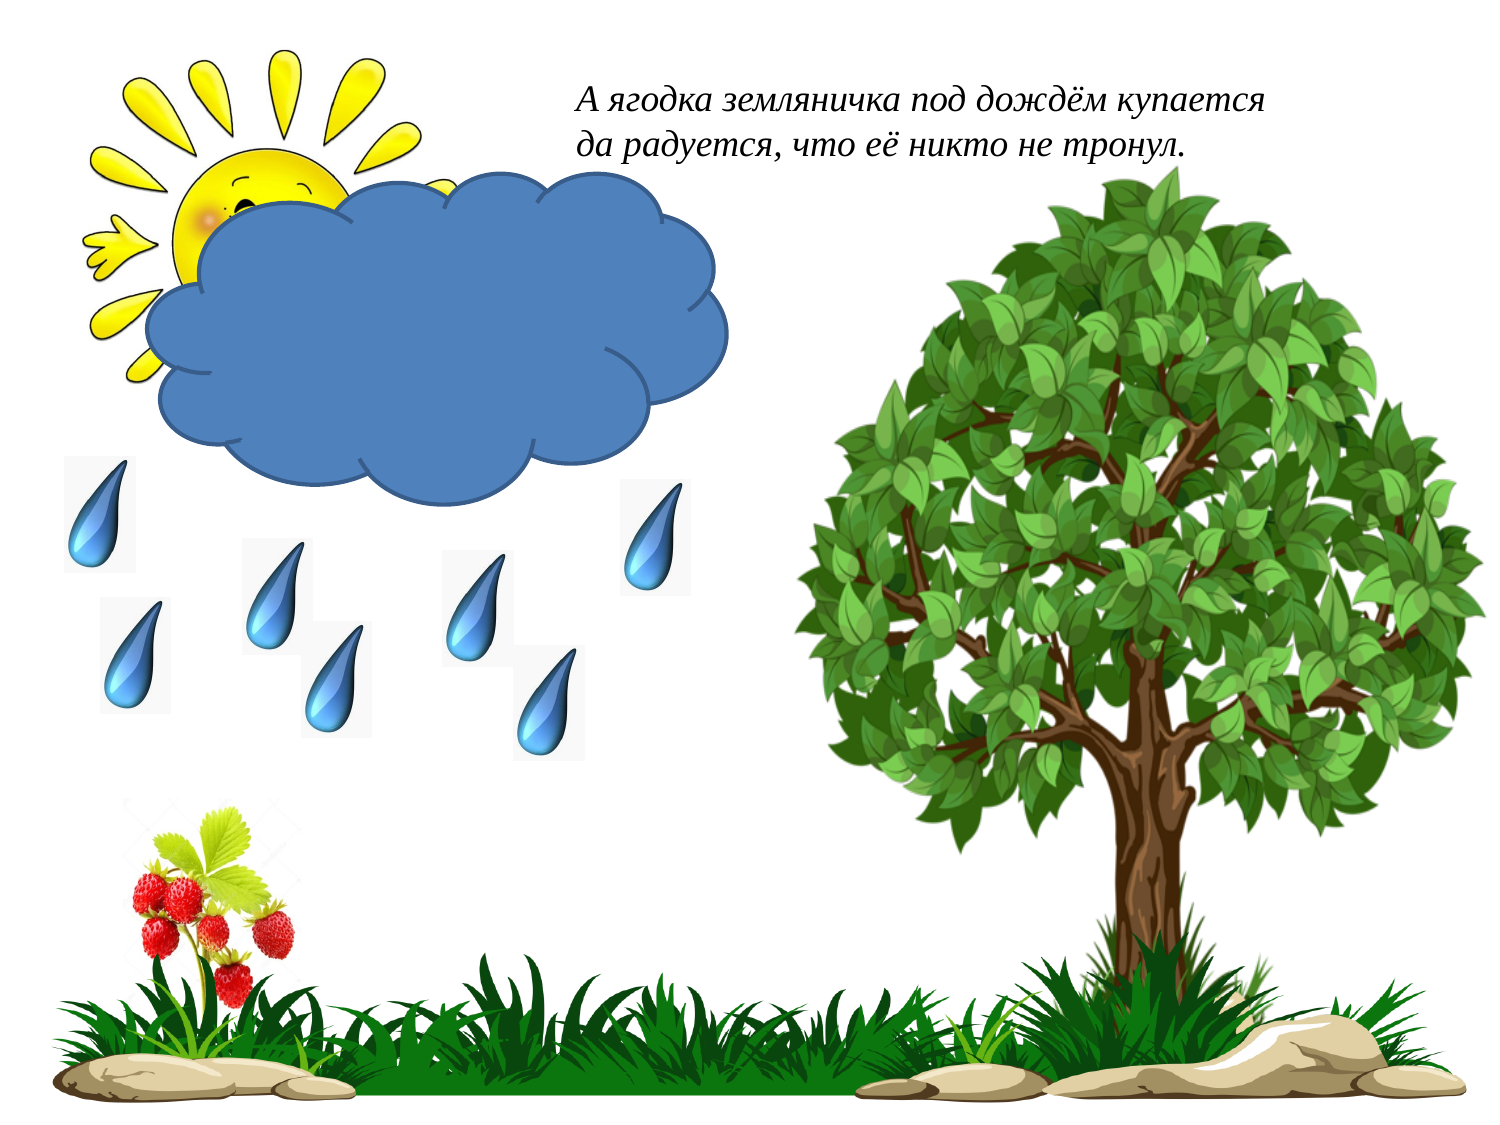

А ягодка земляничка под дождём купается да радуется, что её никто не тронул.